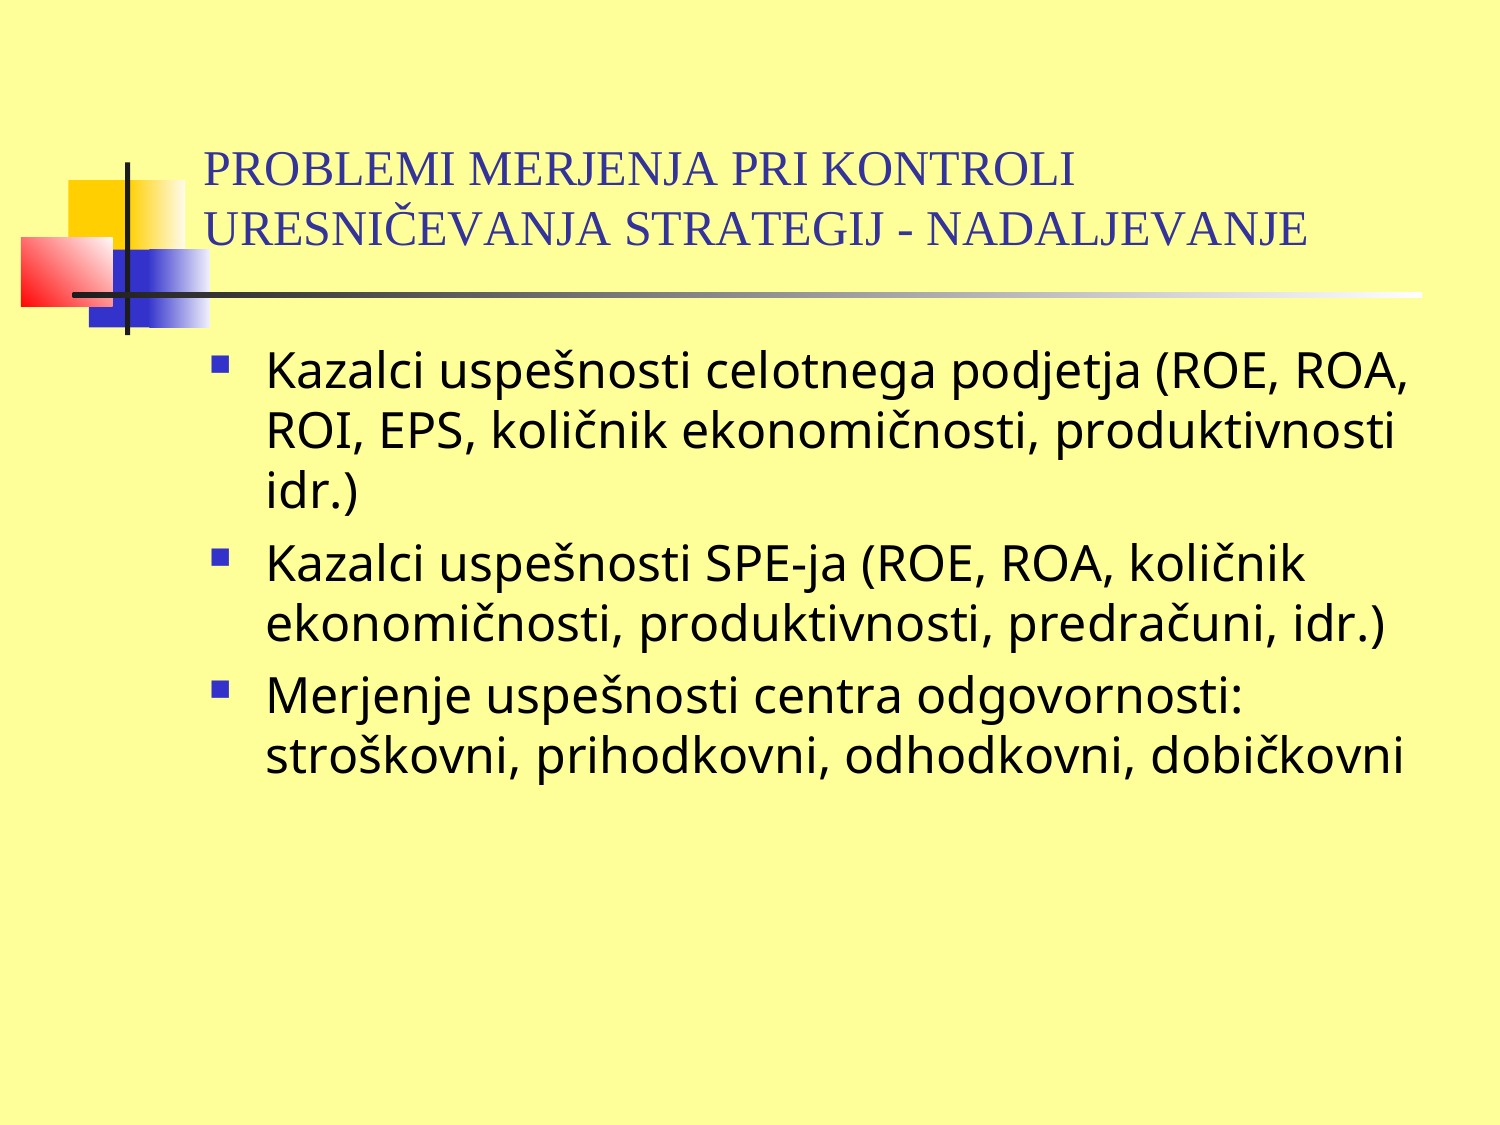

# PROBLEMI MERJENJA PRI KONTROLI URESNIČEVANJA STRATEGIJ - NADALJEVANJE
Kazalci uspešnosti celotnega podjetja (ROE, ROA, ROI, EPS, količnik ekonomičnosti, produktivnosti idr.)
Kazalci uspešnosti SPE-ja (ROE, ROA, količnik ekonomičnosti, produktivnosti, predračuni, idr.)
Merjenje uspešnosti centra odgovornosti: stroškovni, prihodkovni, odhodkovni, dobičkovni